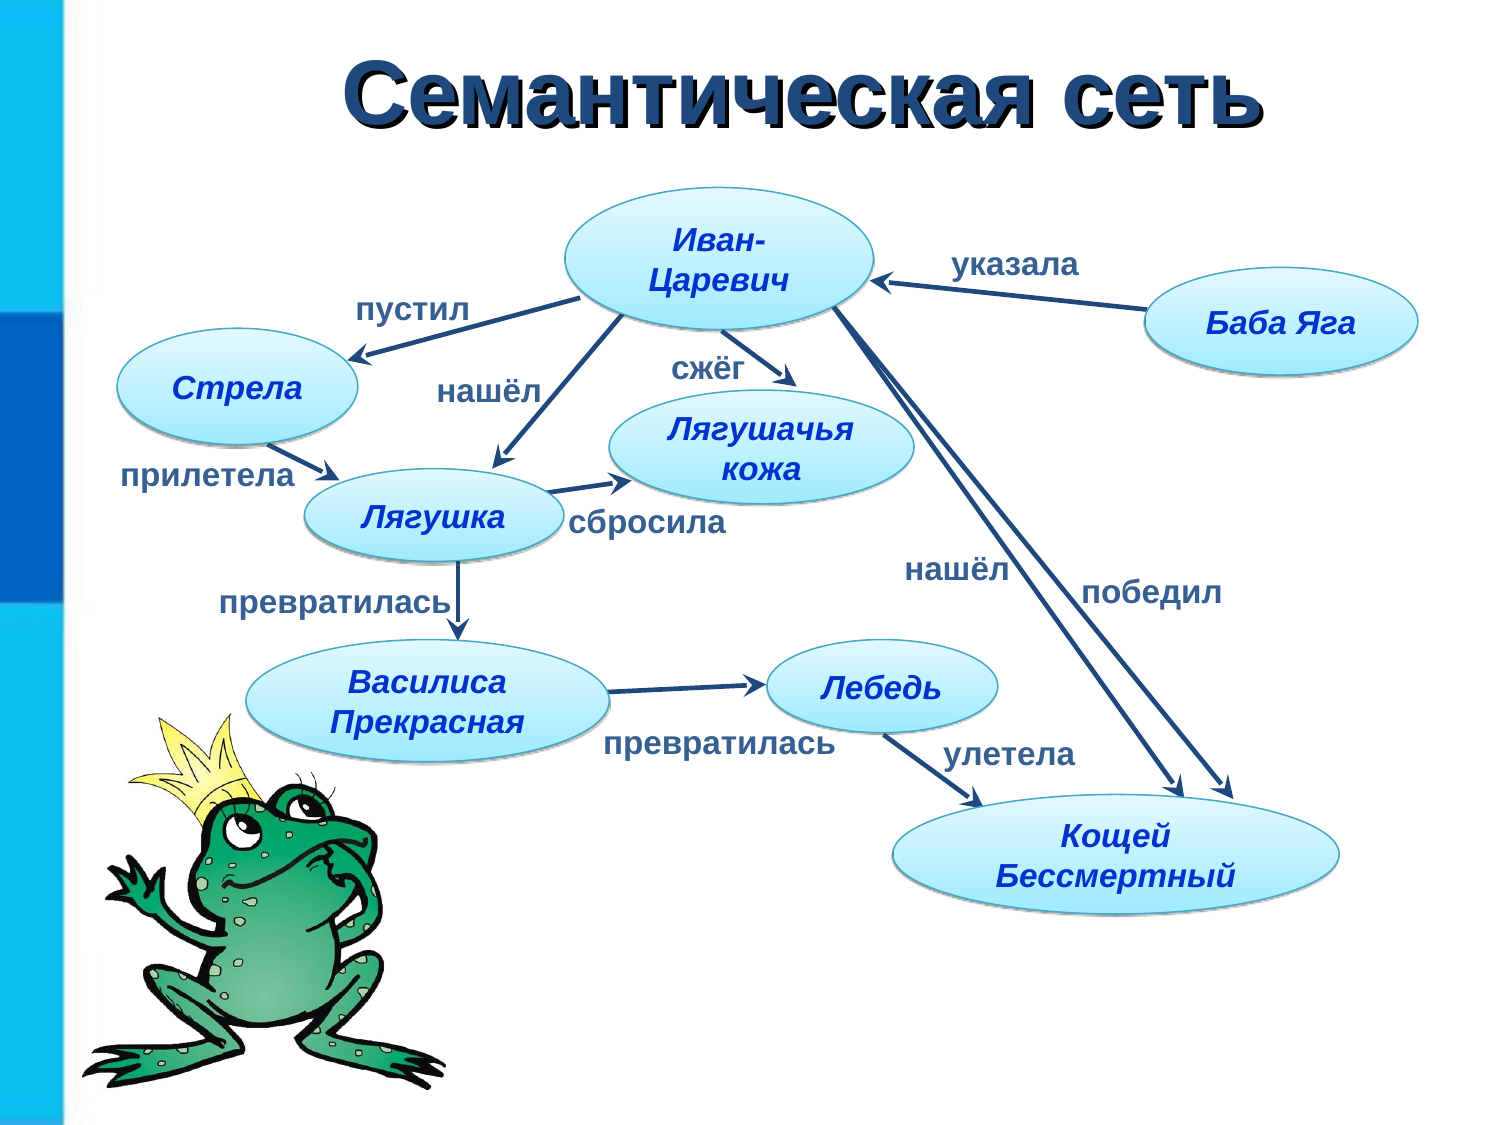

# Семантическая сеть
Иван-Царевич
указала
Баба Яга
пустил
Стрела
сжёг
нашёл
Лягушачья кожа
прилетела
Лягушка
сбросила
нашёл
победил
превратилась
Василиса Прекрасная
Лебедь
превратилась
улетела
Кощей Бессмертный